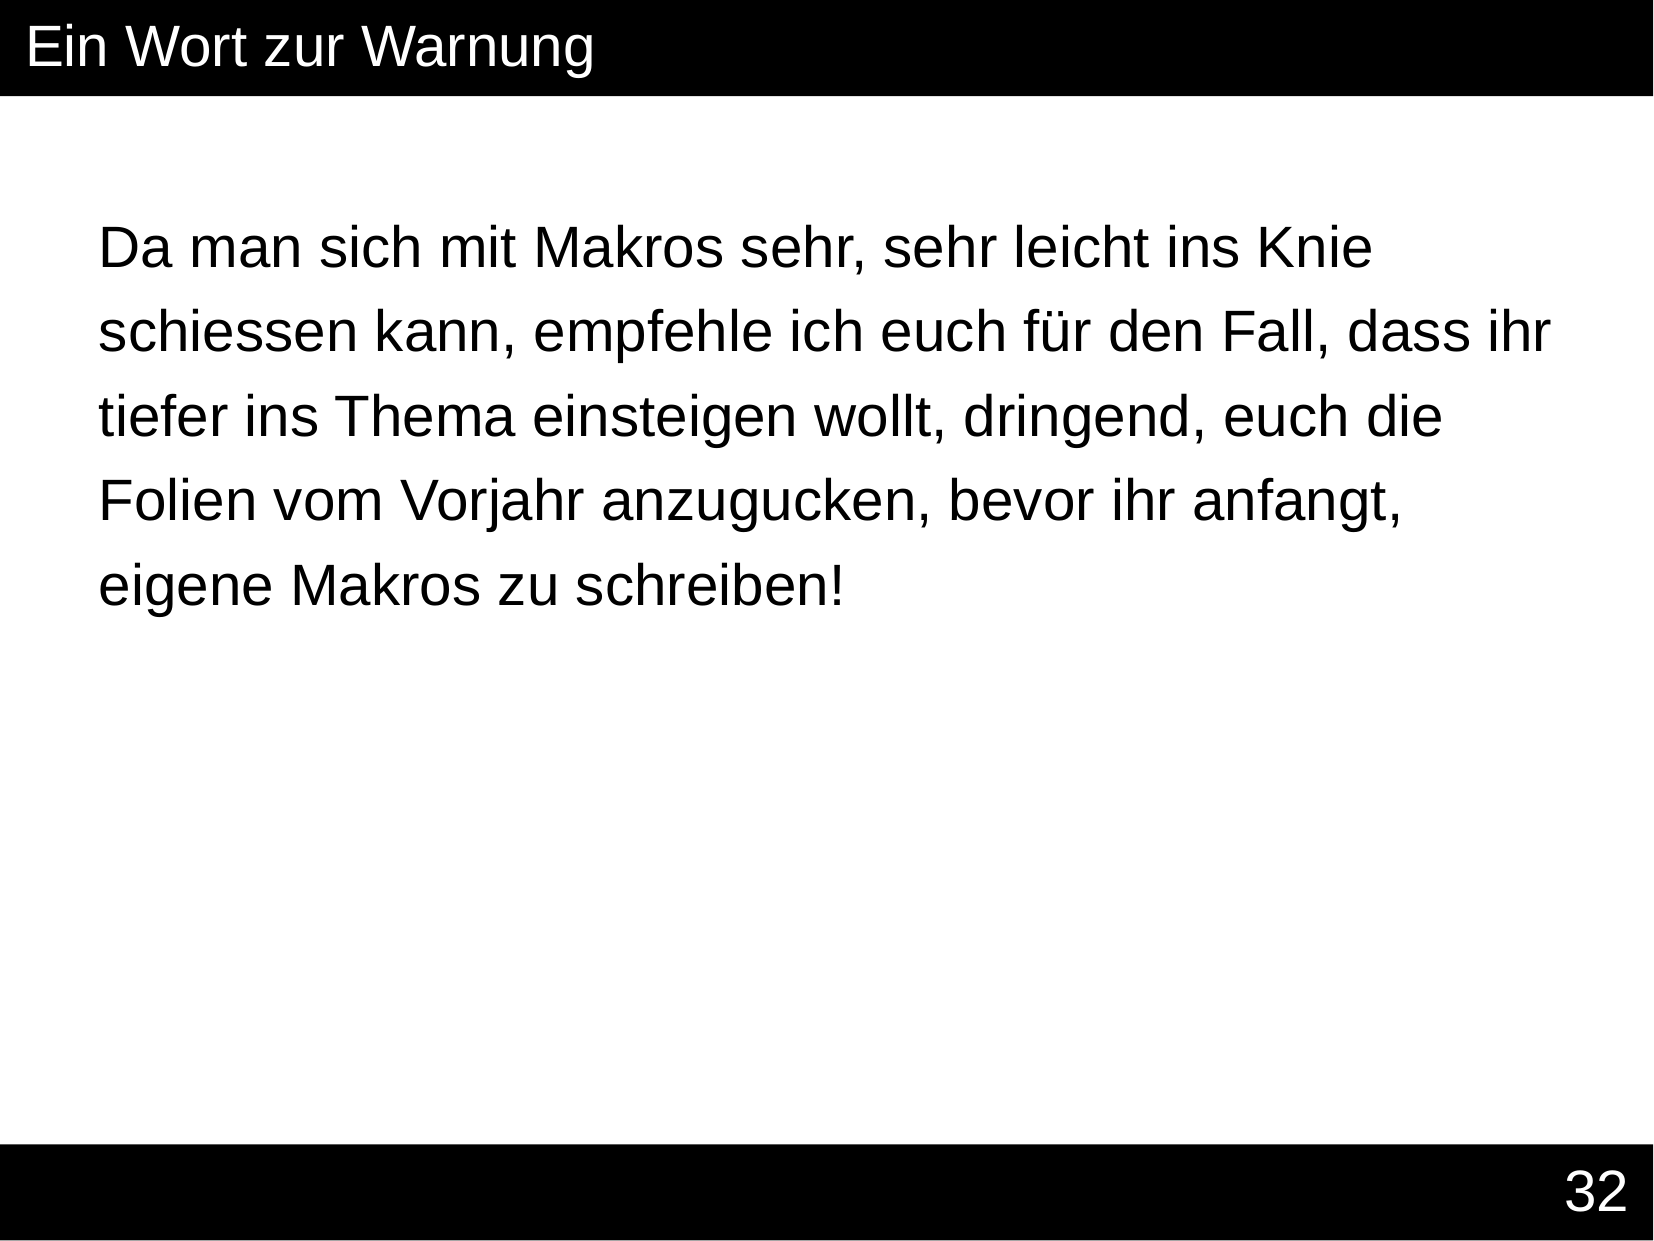

Ein Wort zur Warnung
Da man sich mit Makros sehr, sehr leicht ins Knie
schiessen kann, empfehle ich euch für den Fall, dass ihr tiefer ins Thema einsteigen wollt, dringend, euch die
Folien vom Vorjahr anzugucken, bevor ihr anfangt,
eigene Makros zu schreiben!
32